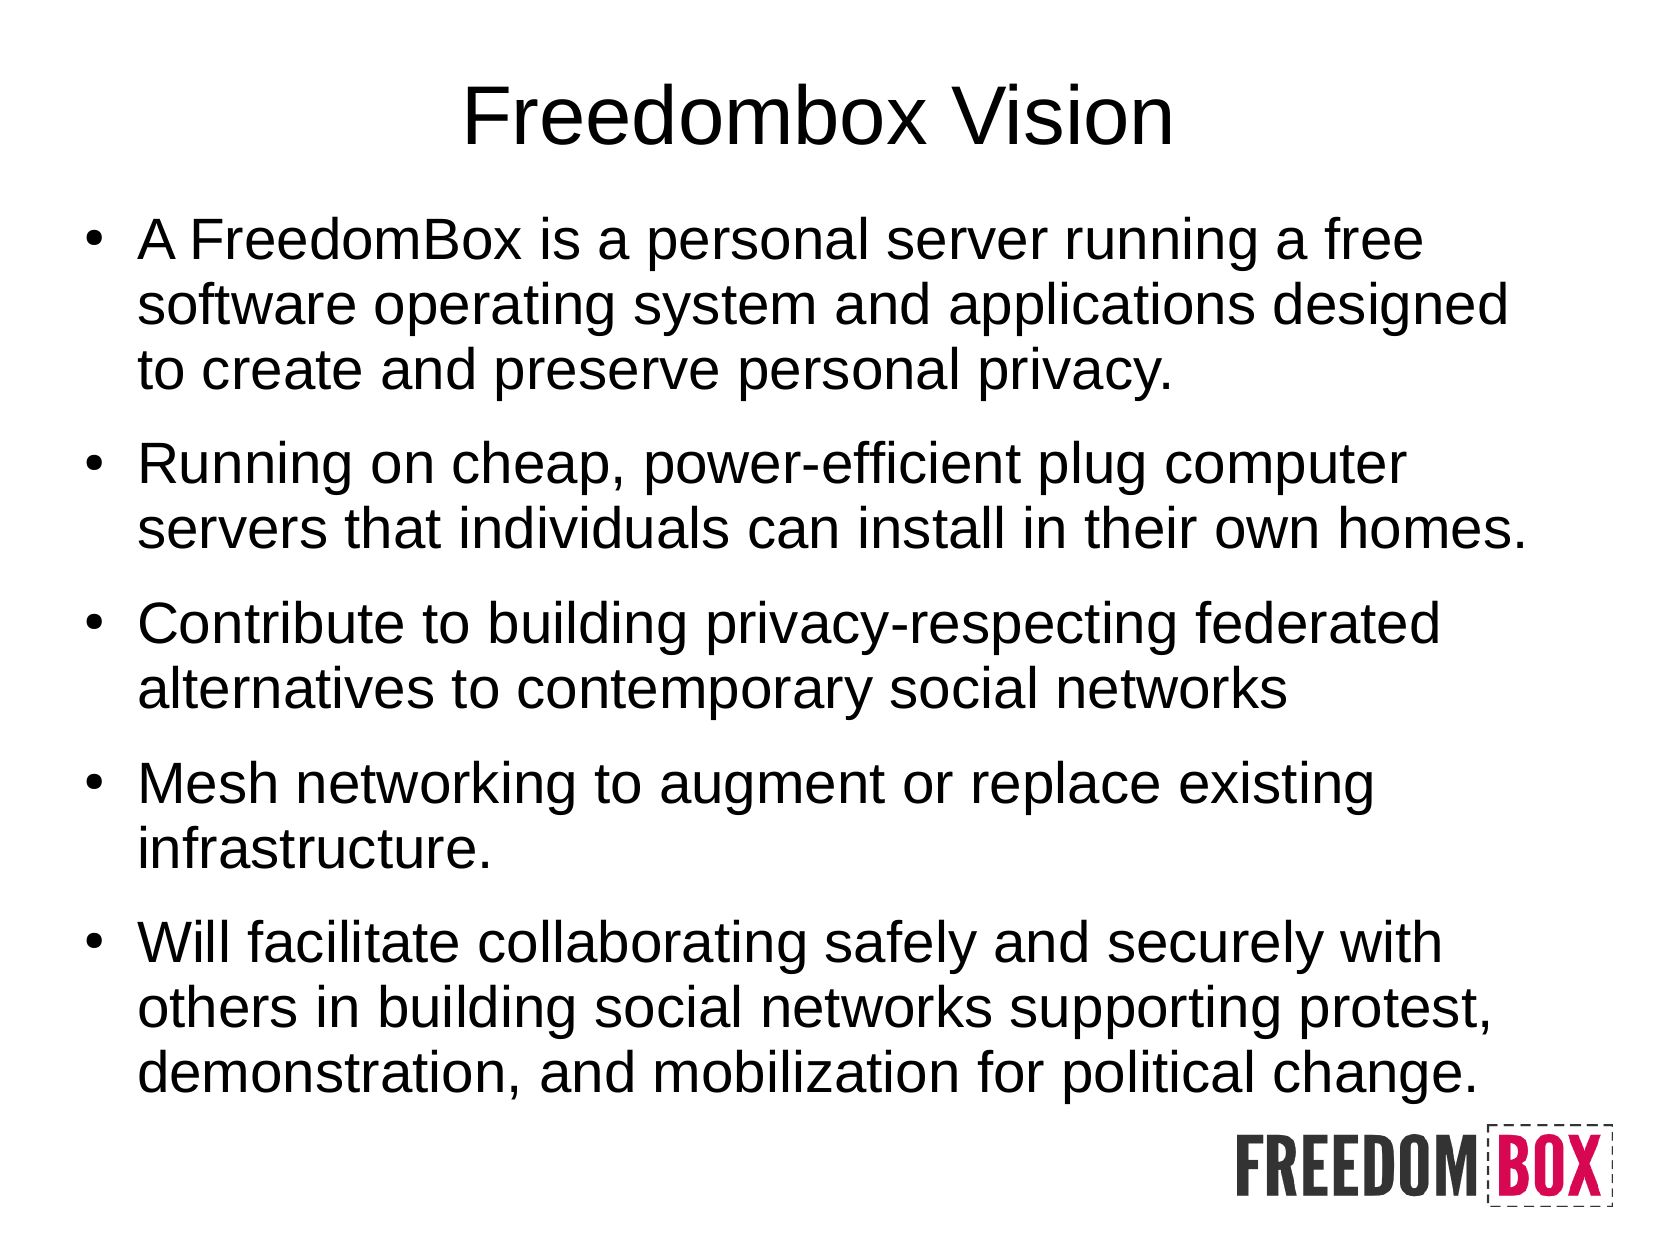

# Freedombox Vision
A FreedomBox is a personal server running a free software operating system and applications designed to create and preserve personal privacy.
Running on cheap, power-efficient plug computer servers that individuals can install in their own homes.
Contribute to building privacy-respecting federated alternatives to contemporary social networks
Mesh networking to augment or replace existing infrastructure.
Will facilitate collaborating safely and securely with others in building social networks supporting protest, demonstration, and mobilization for political change.